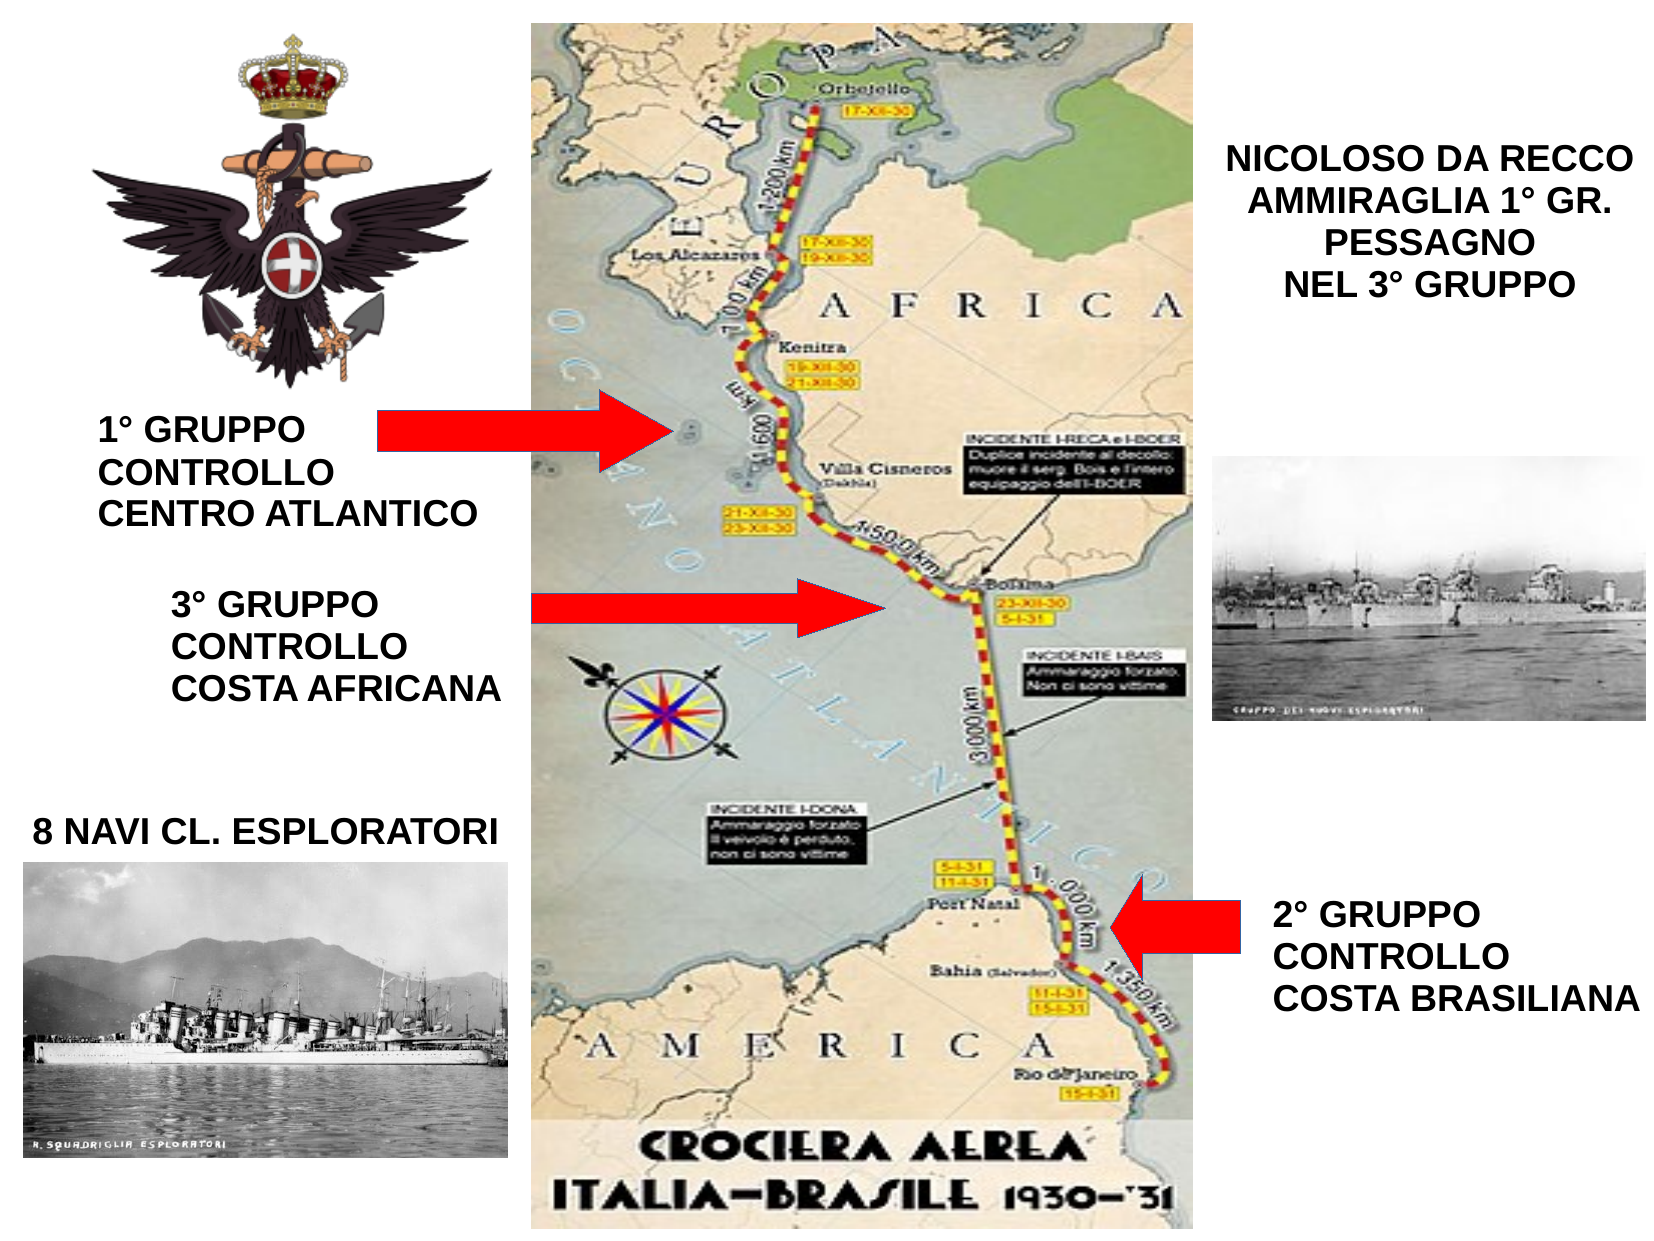

NICOLOSO DA RECCO
AMMIRAGLIA 1° GR.
PESSAGNO
NEL 3° GRUPPO
1° GRUPPO
CONTROLLO
CENTRO ATLANTICO
3° GRUPPO
CONTROLLO
COSTA AFRICANA
8 NAVI CL. ESPLORATORI
2° GRUPPO
CONTROLLO
COSTA BRASILIANA